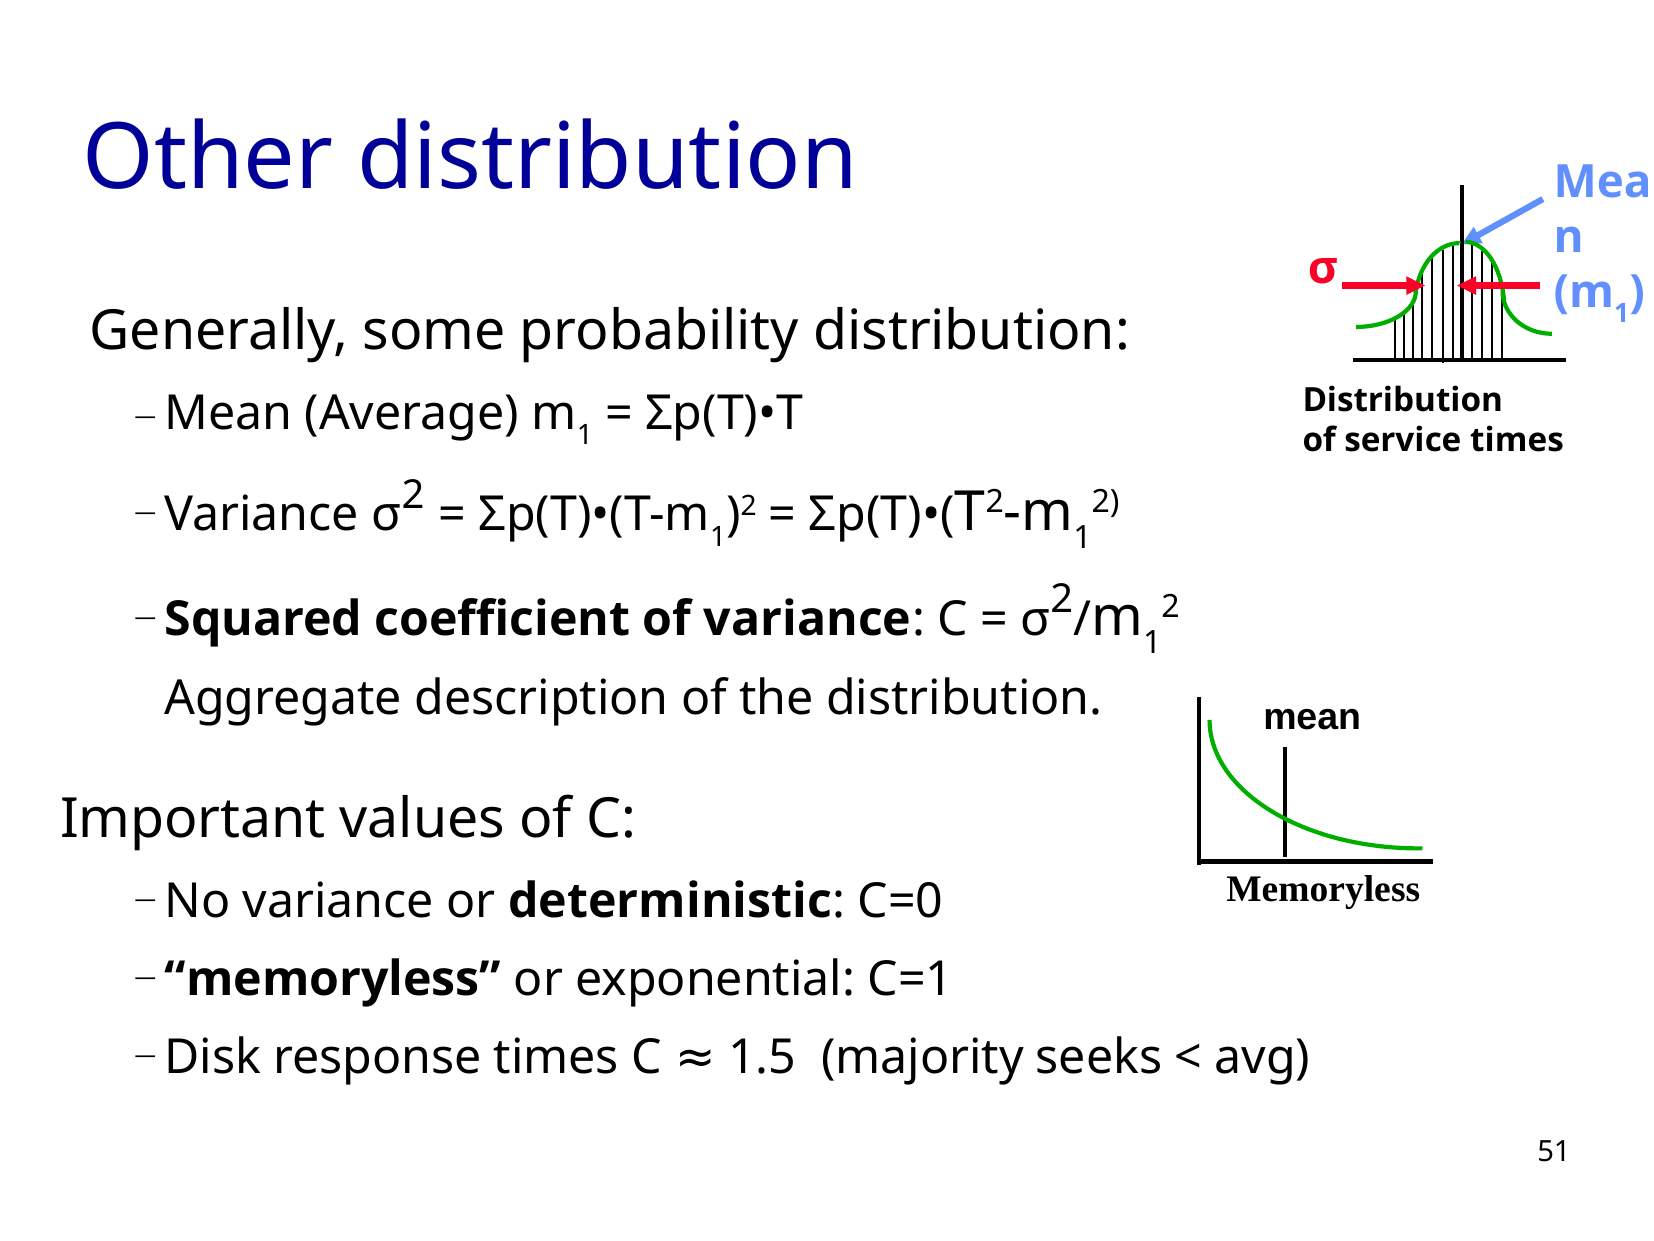

# Other distribution
Mean
(m1)
Distribution
of service times
σ
Generally, some probability distribution:
Mean (Average) m1 = Σp(T)•T
Variance σ2 = Σp(T)•(T-m1)2 = Σp(T)•(T2-m12)
Squared coefficient of variance: C = σ2/m12
Aggregate description of the distribution.
Important values of C:
No variance or deterministic: C=0
“memoryless” or exponential: C=1
Disk response times C ≈ 1.5 (majority seeks < avg)
mean
Memoryless
51